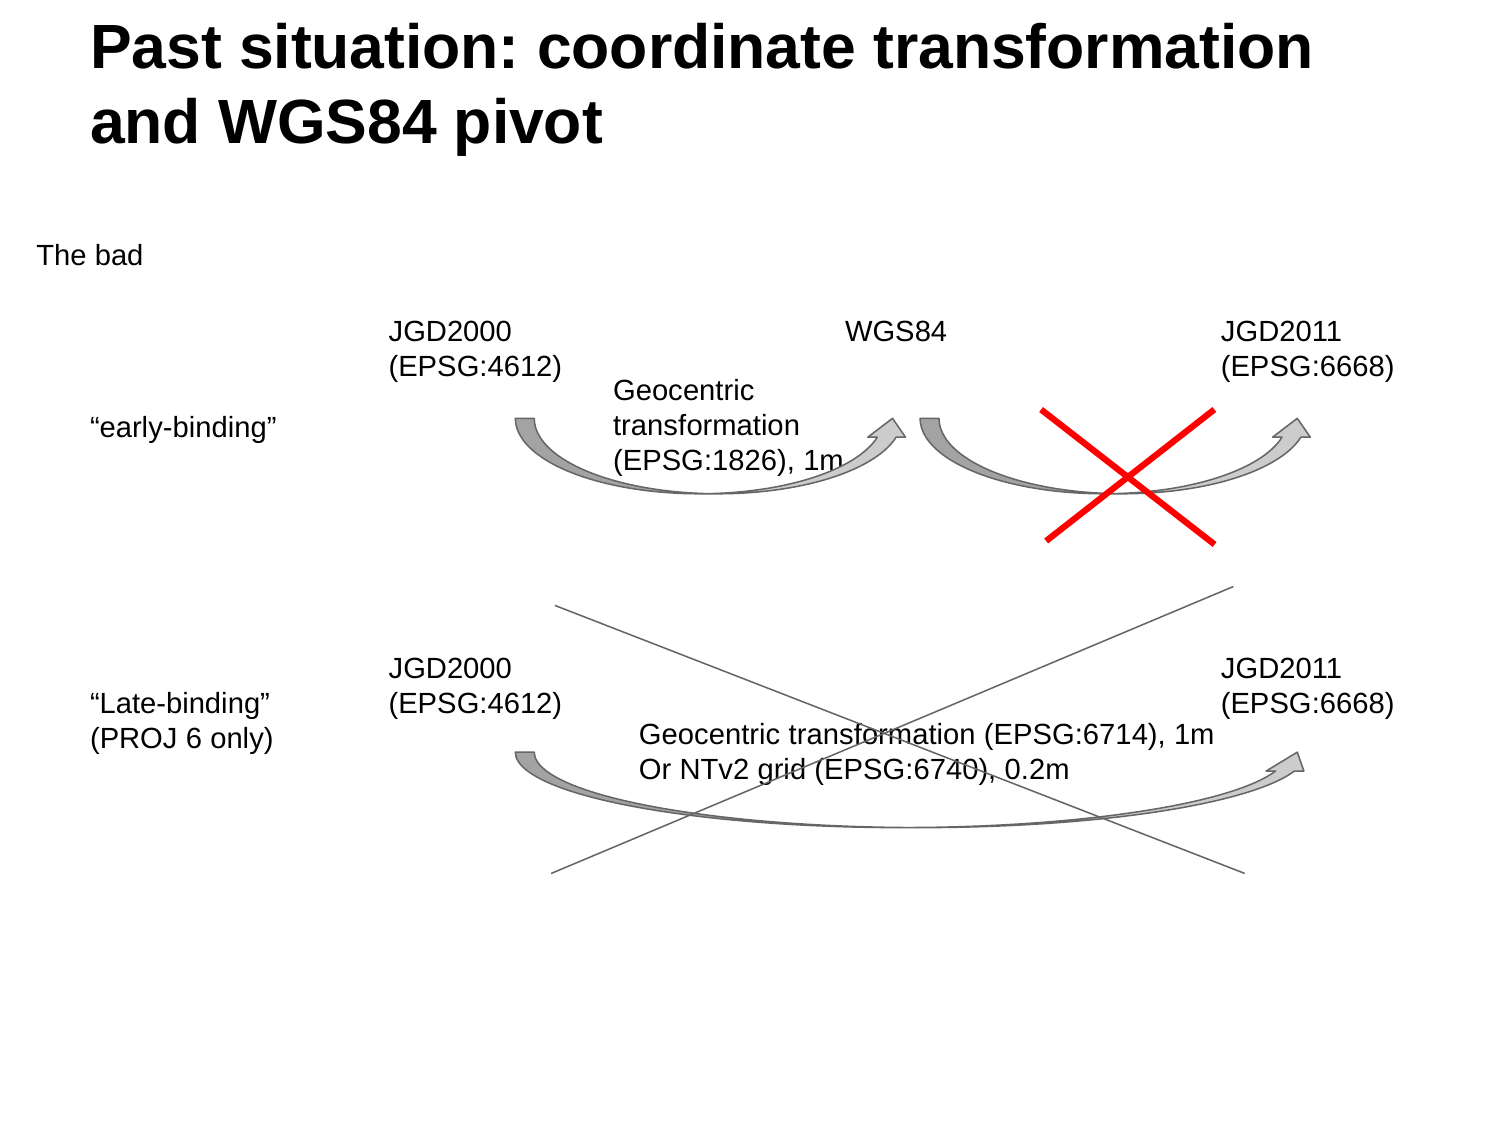

# Past situation: coordinate transformation and WGS84 pivot
The bad
JGD2000
(EPSG:4612)
WGS84
JGD2011
(EPSG:6668)
Geocentric transformation
(EPSG:1826), 1m
“early-binding”
“Late-binding”
(PROJ 6 only)
JGD2000
(EPSG:4612)
JGD2011
(EPSG:6668)
Geocentric transformation (EPSG:6714), 1m
Or NTv2 grid (EPSG:6740), 0.2m